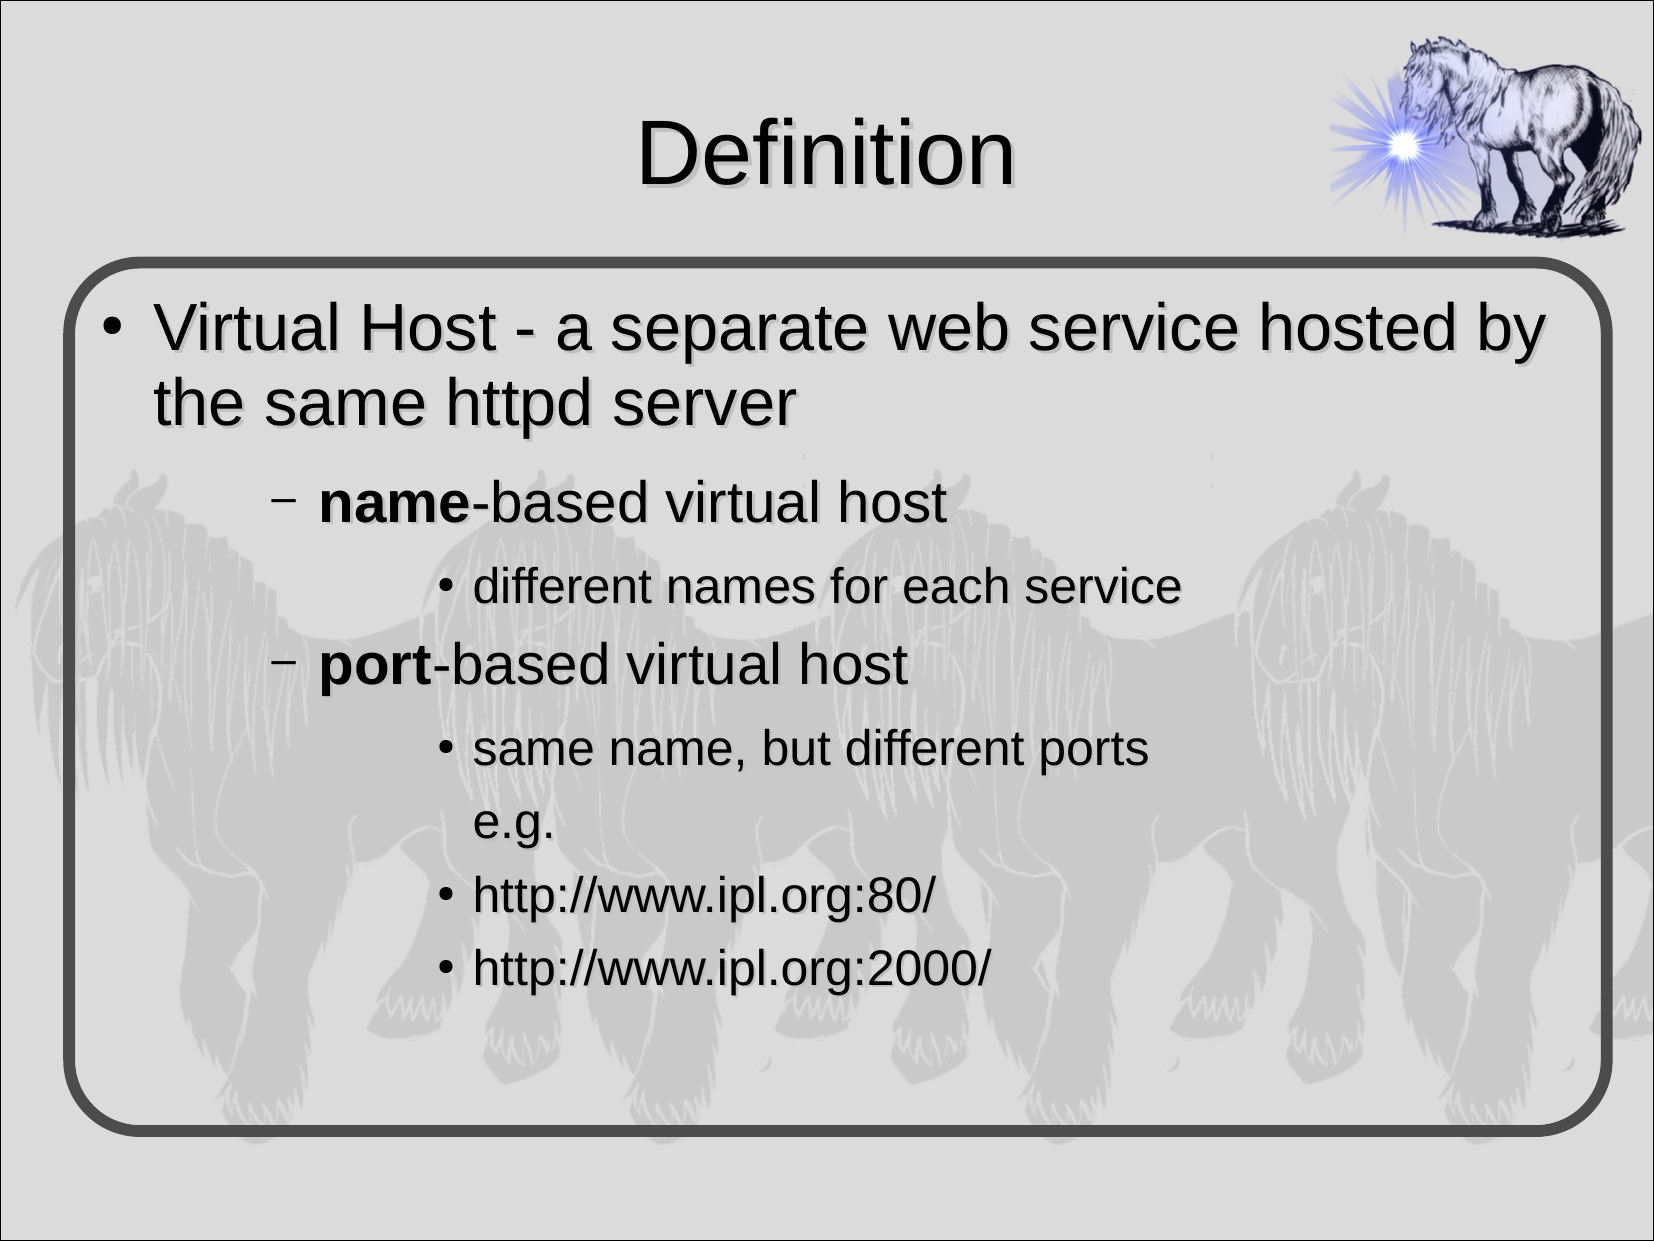

# Definition
Virtual Host - a separate web service hosted by the same httpd server
name-based virtual host
different names for each service
port-based virtual host
same name, but different ports
e.g.
http://www.ipl.org:80/
http://www.ipl.org:2000/